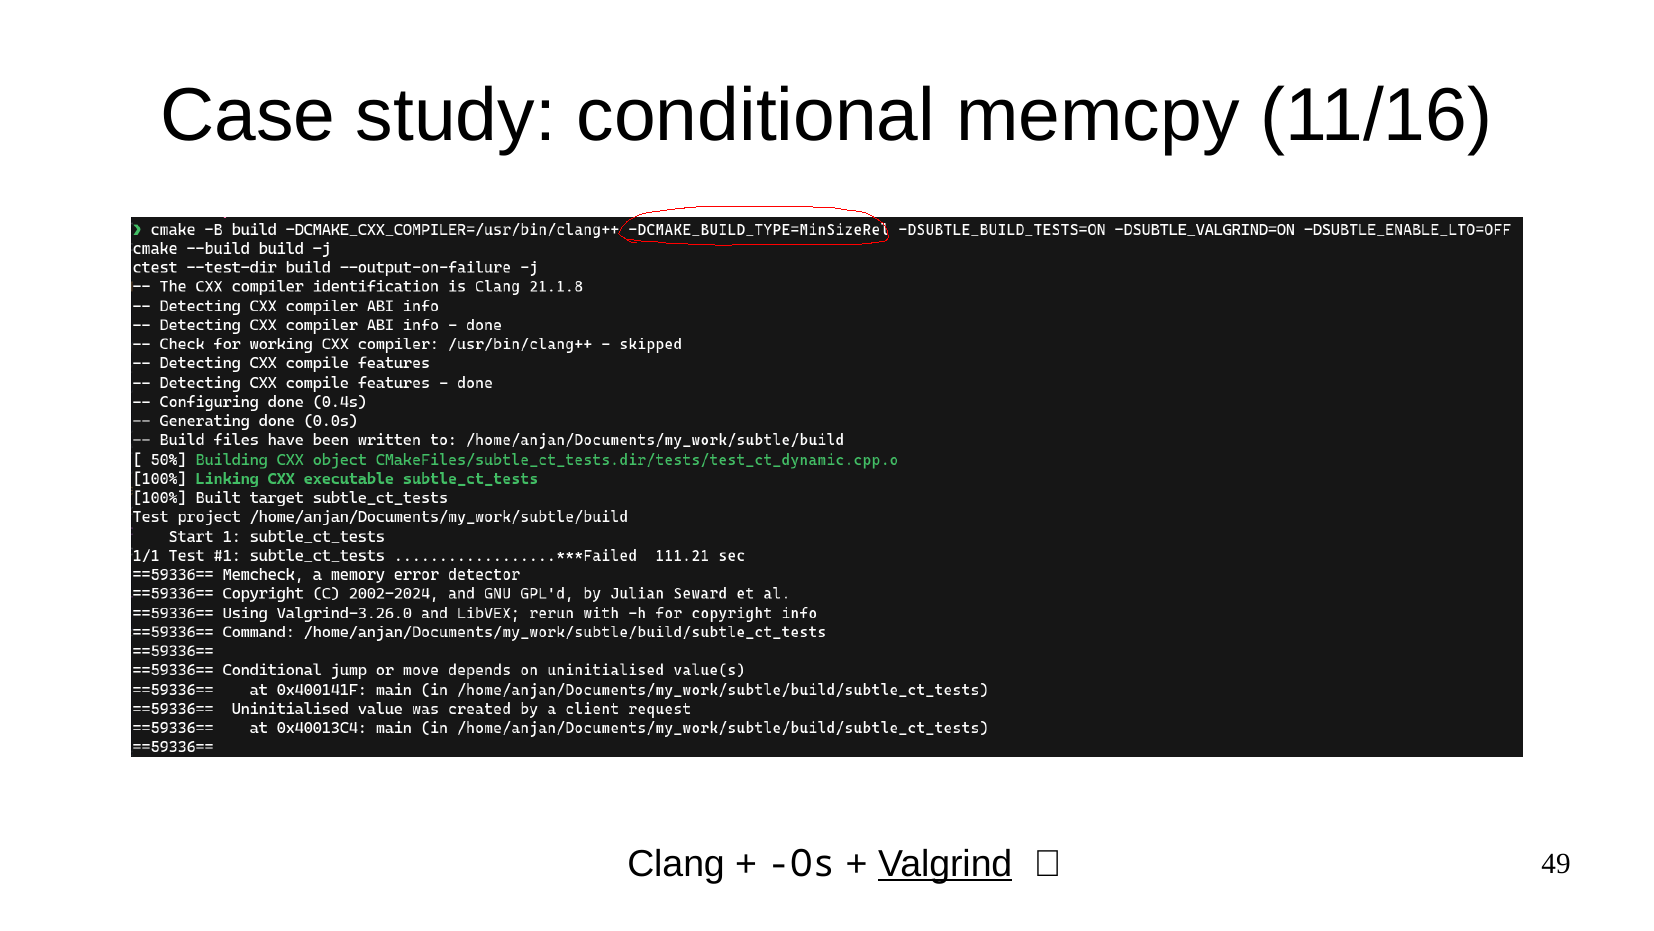

# Case study: conditional memcpy (11/16)
Clang + -Os + Valgrind ✅
49